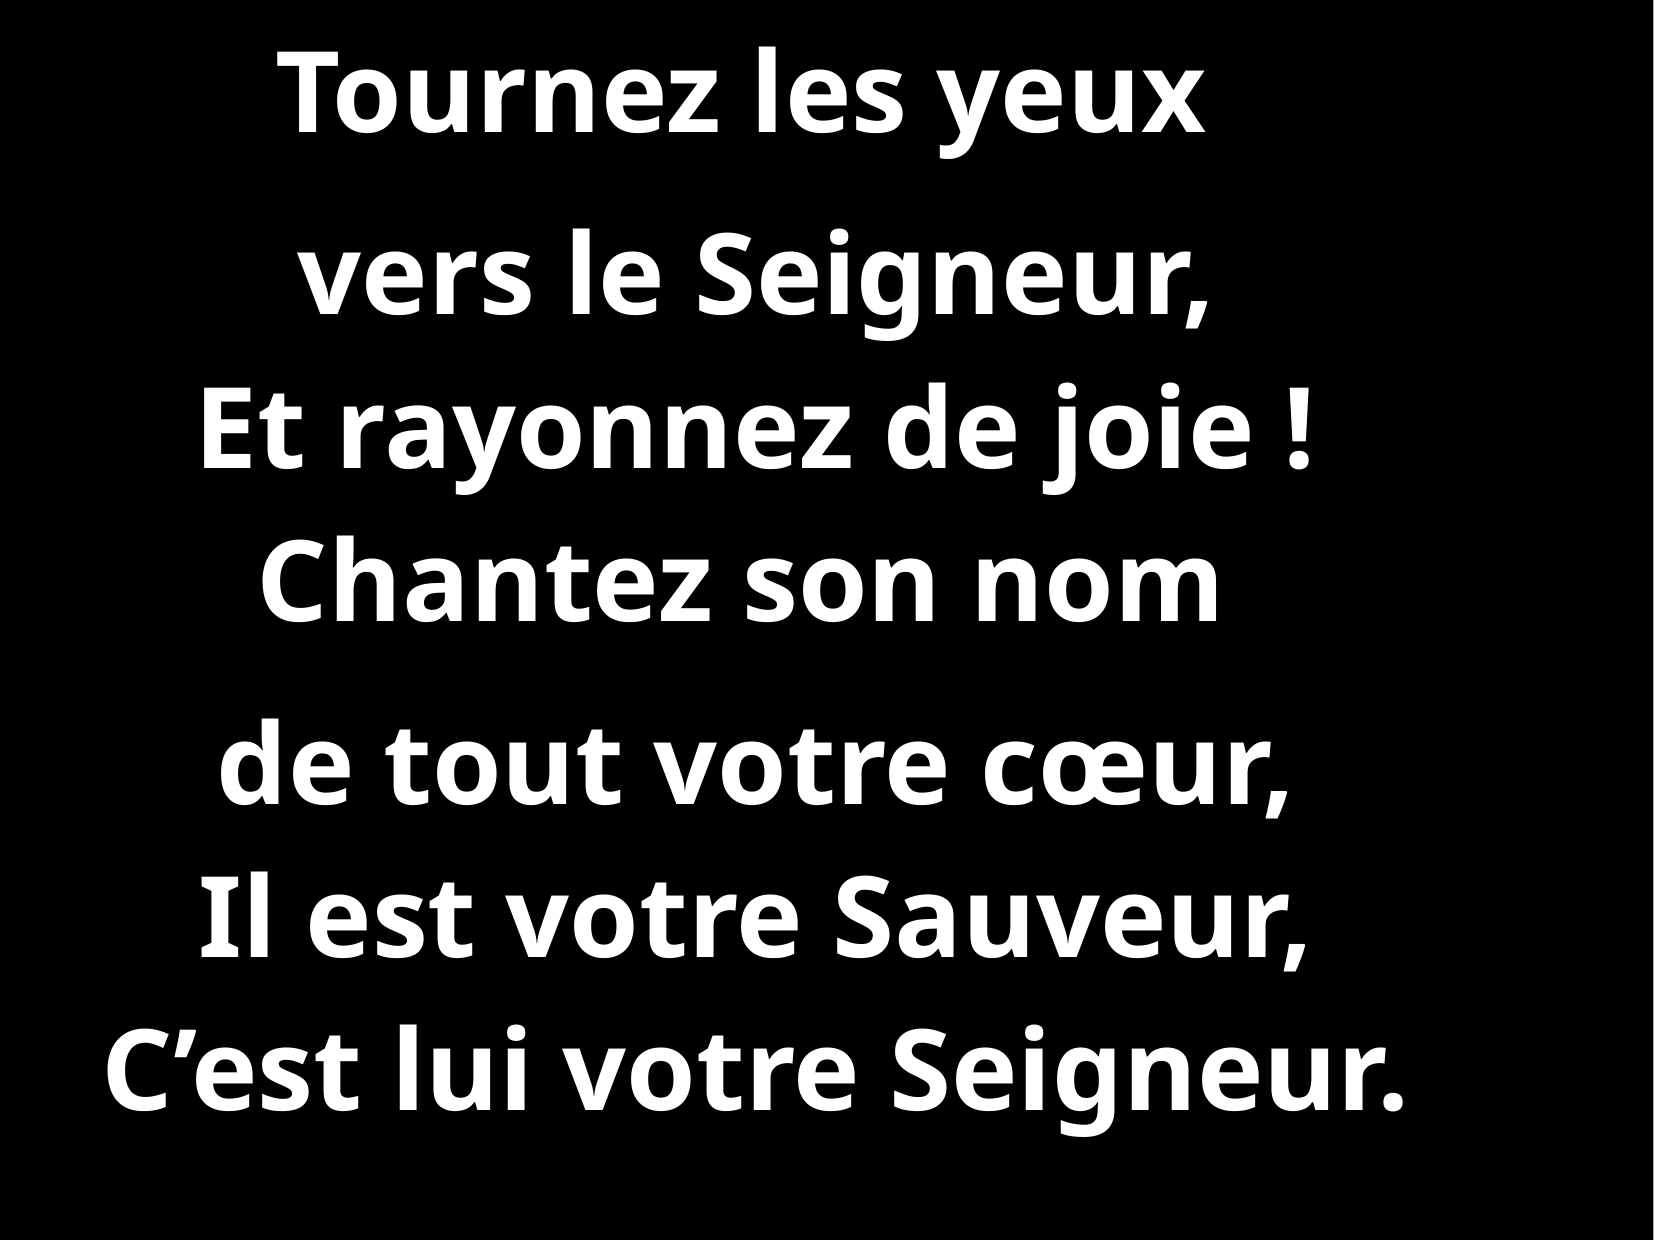

# Tournez les yeux
vers le Seigneur,
Et rayonnez de joie !
Chantez son nom
de tout votre cœur,
Il est votre Sauveur,
C’est lui votre Seigneur.